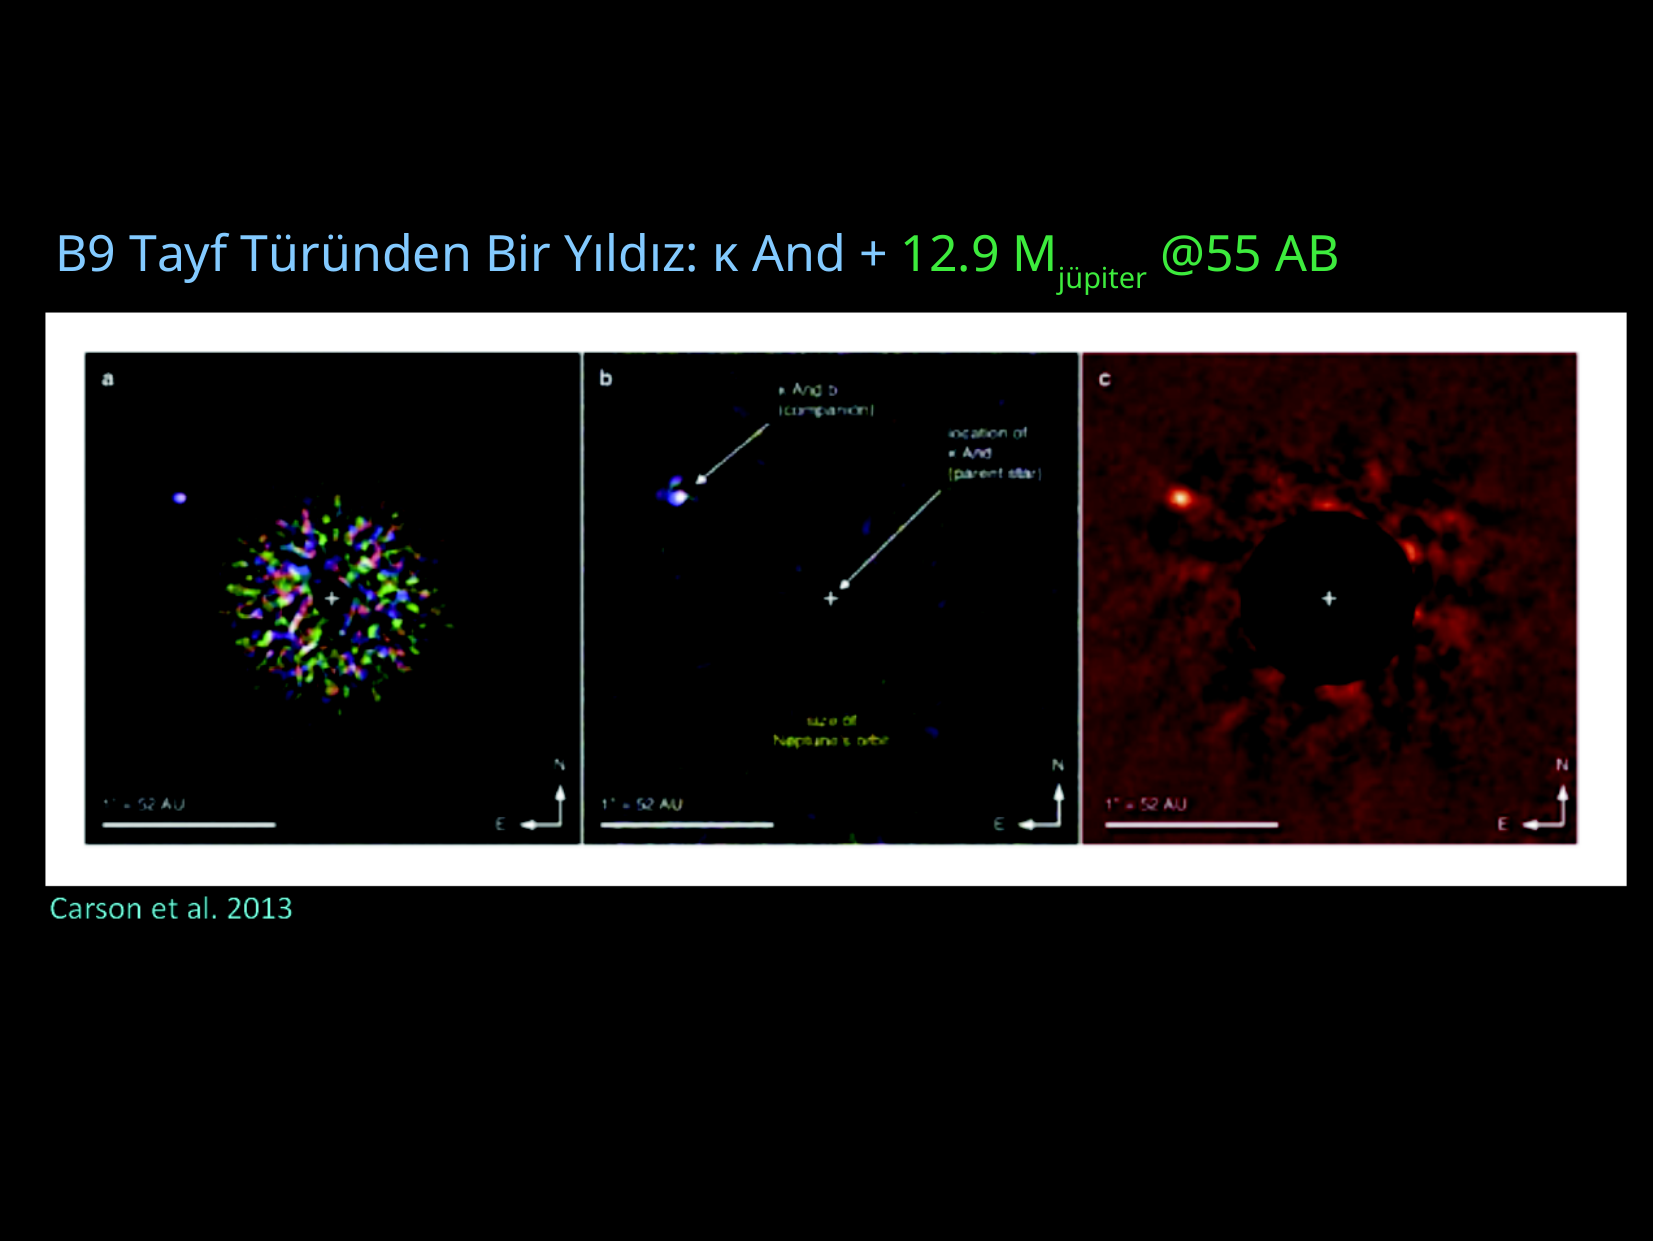

B9 Tayf Türünden Bir Yıldız: κ And + 12.9 Mjüpiter @55 AB